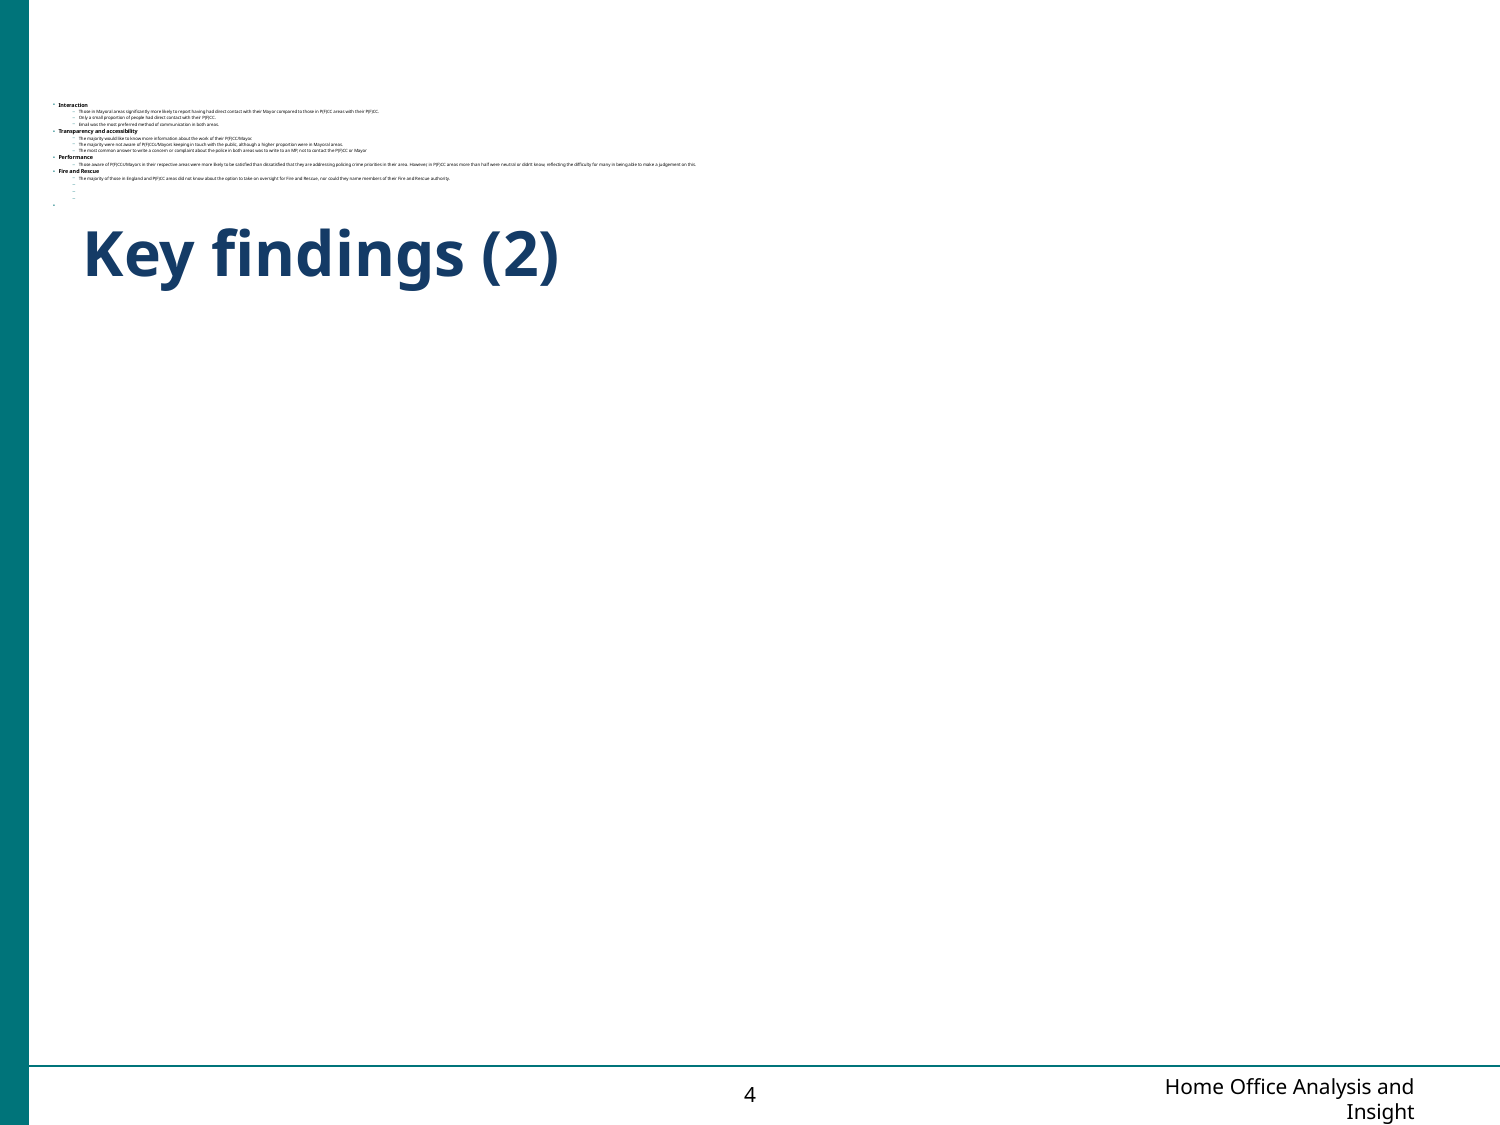

# Interaction
Those in Mayoral areas significantly more likely to report having had direct contact with their Mayor compared to those in P(F)CC areas with their P(F)CC.
Only a small proportion of people had direct contact with their P(F)CC.
Email was the most preferred method of communication in both areas.
Transparency and accessibility
The majority would like to know more information about the work of their P(F)CC/Mayor.
The majority were not aware of P(F)CCs/Mayors keeping in touch with the public, although a higher proportion were in Mayoral areas.
The most common answer to write a concern or complaint about the police in both areas was to write to an MP, not to contact the P(F)CC or Mayor
Performance
Those aware of P(F)CCs/Mayors in their respective areas were more likely to be satisfied than dissatisfied that they are addressing policing crime priorities in their area. However, in P(F)CC areas more than half were neutral or didn’t know, reflecting the difficulty for many in being able to make a judgement on this.
Fire and Rescue
The majority of those in England and P(F)CC areas did not know about the option to take on oversight for Fire and Rescue, nor could they name members of their Fire and Rescue authority.
Key findings (2)
4